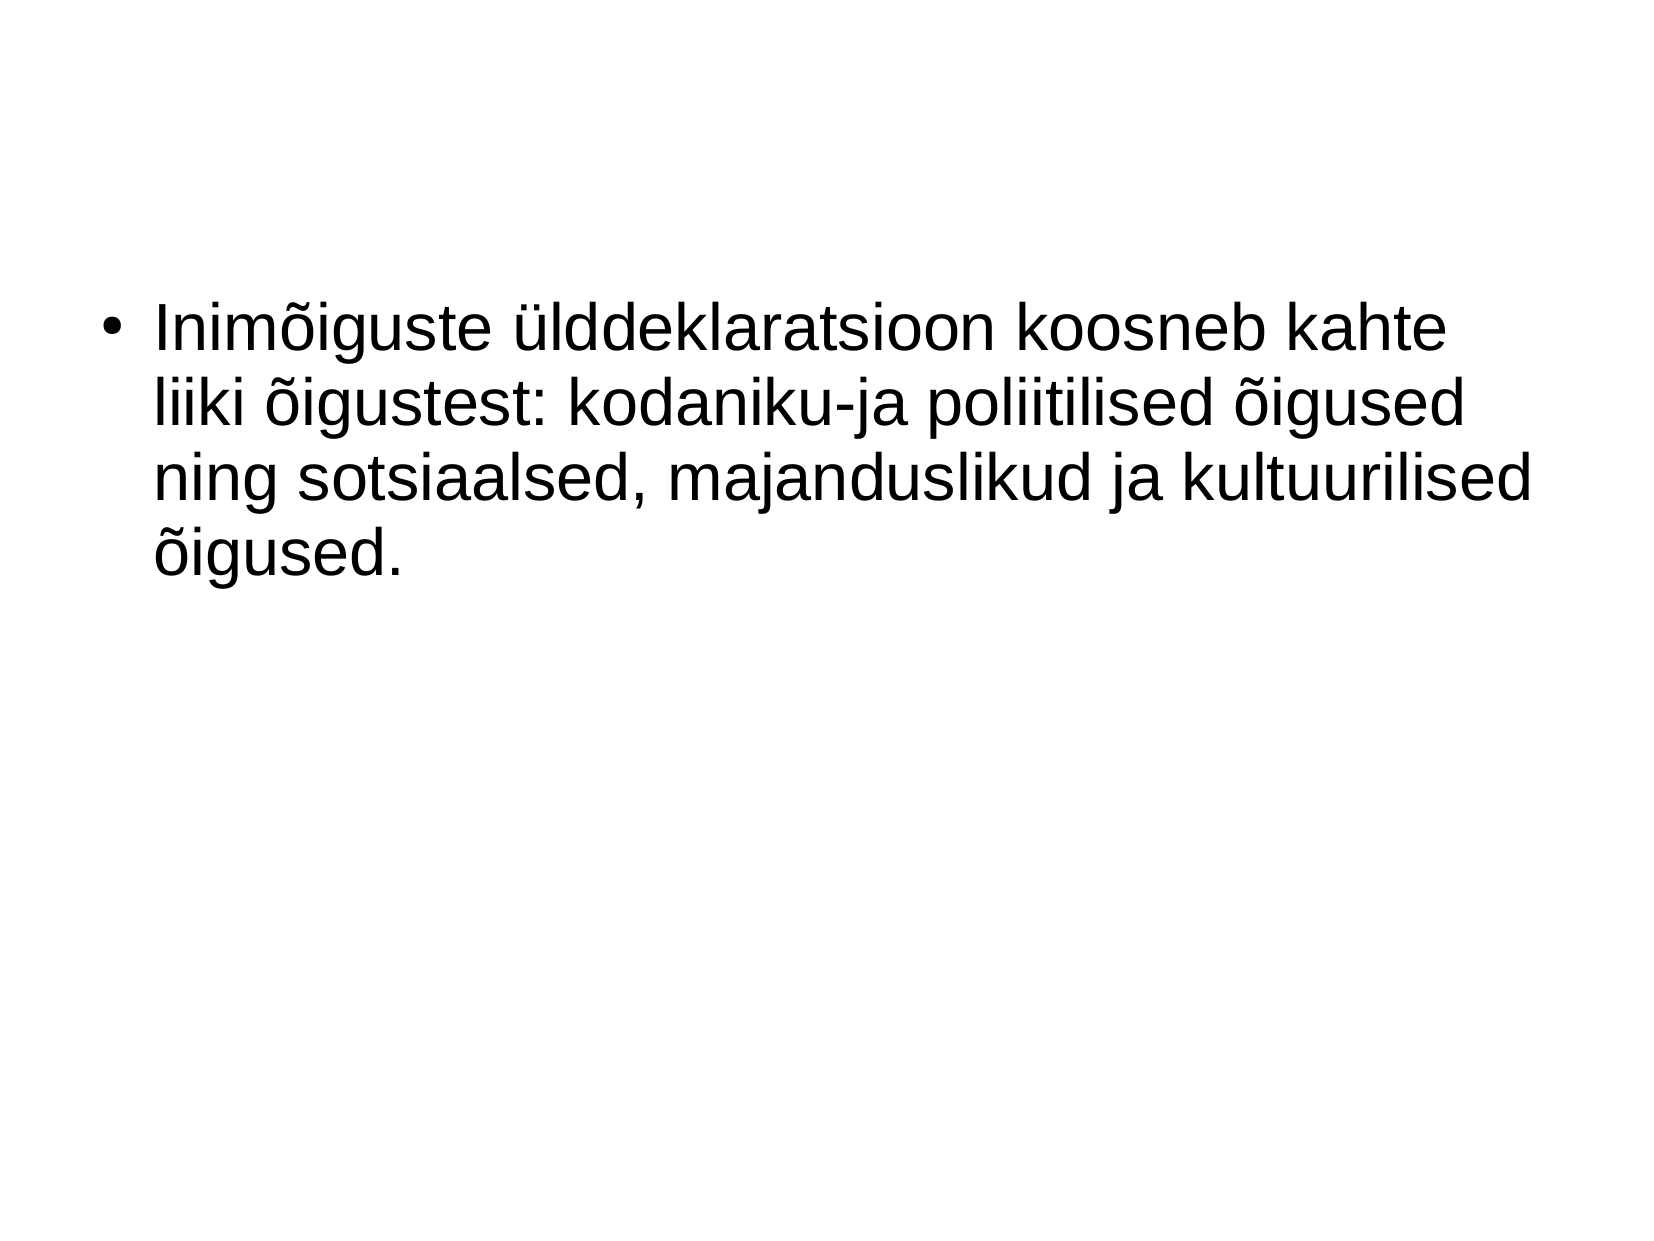

#
Inimõiguste ülddeklaratsioon koosneb kahte liiki õigustest: kodaniku-ja poliitilised õigused ning sotsiaalsed, majanduslikud ja kultuurilised õigused.